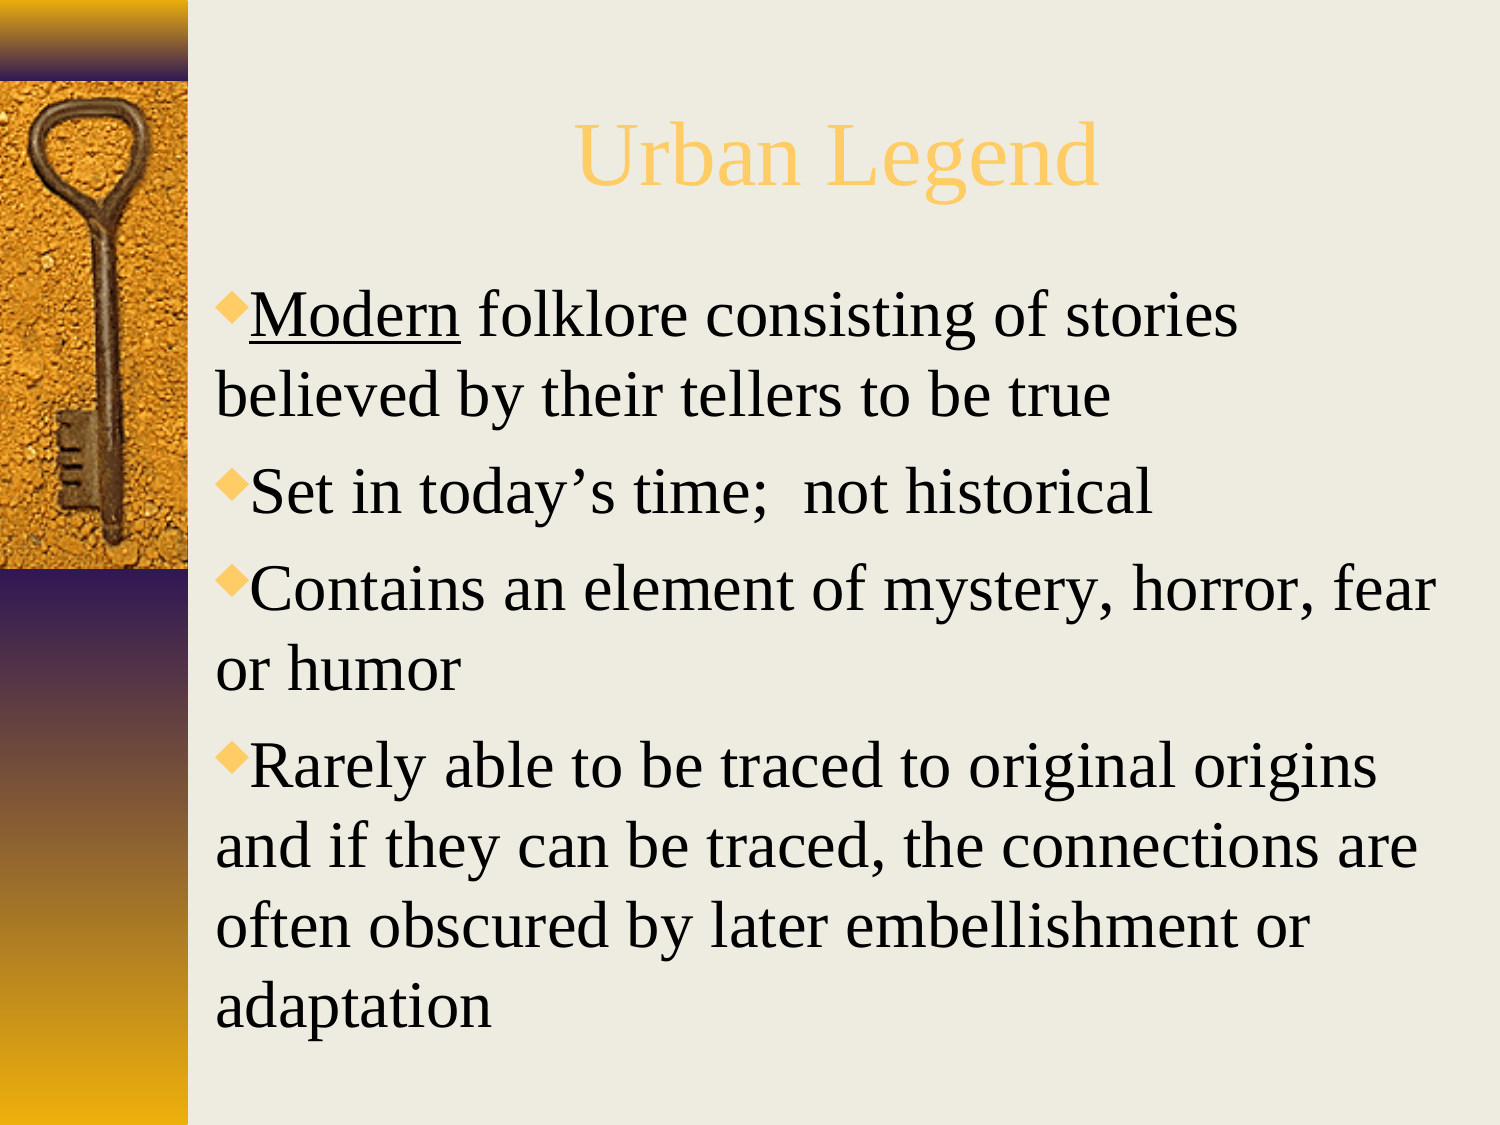

# Urban Legend
Modern folklore consisting of stories believed by their tellers to be true
Set in today’s time; not historical
Contains an element of mystery, horror, fear or humor
Rarely able to be traced to original origins and if they can be traced, the connections are often obscured by later embellishment or adaptation